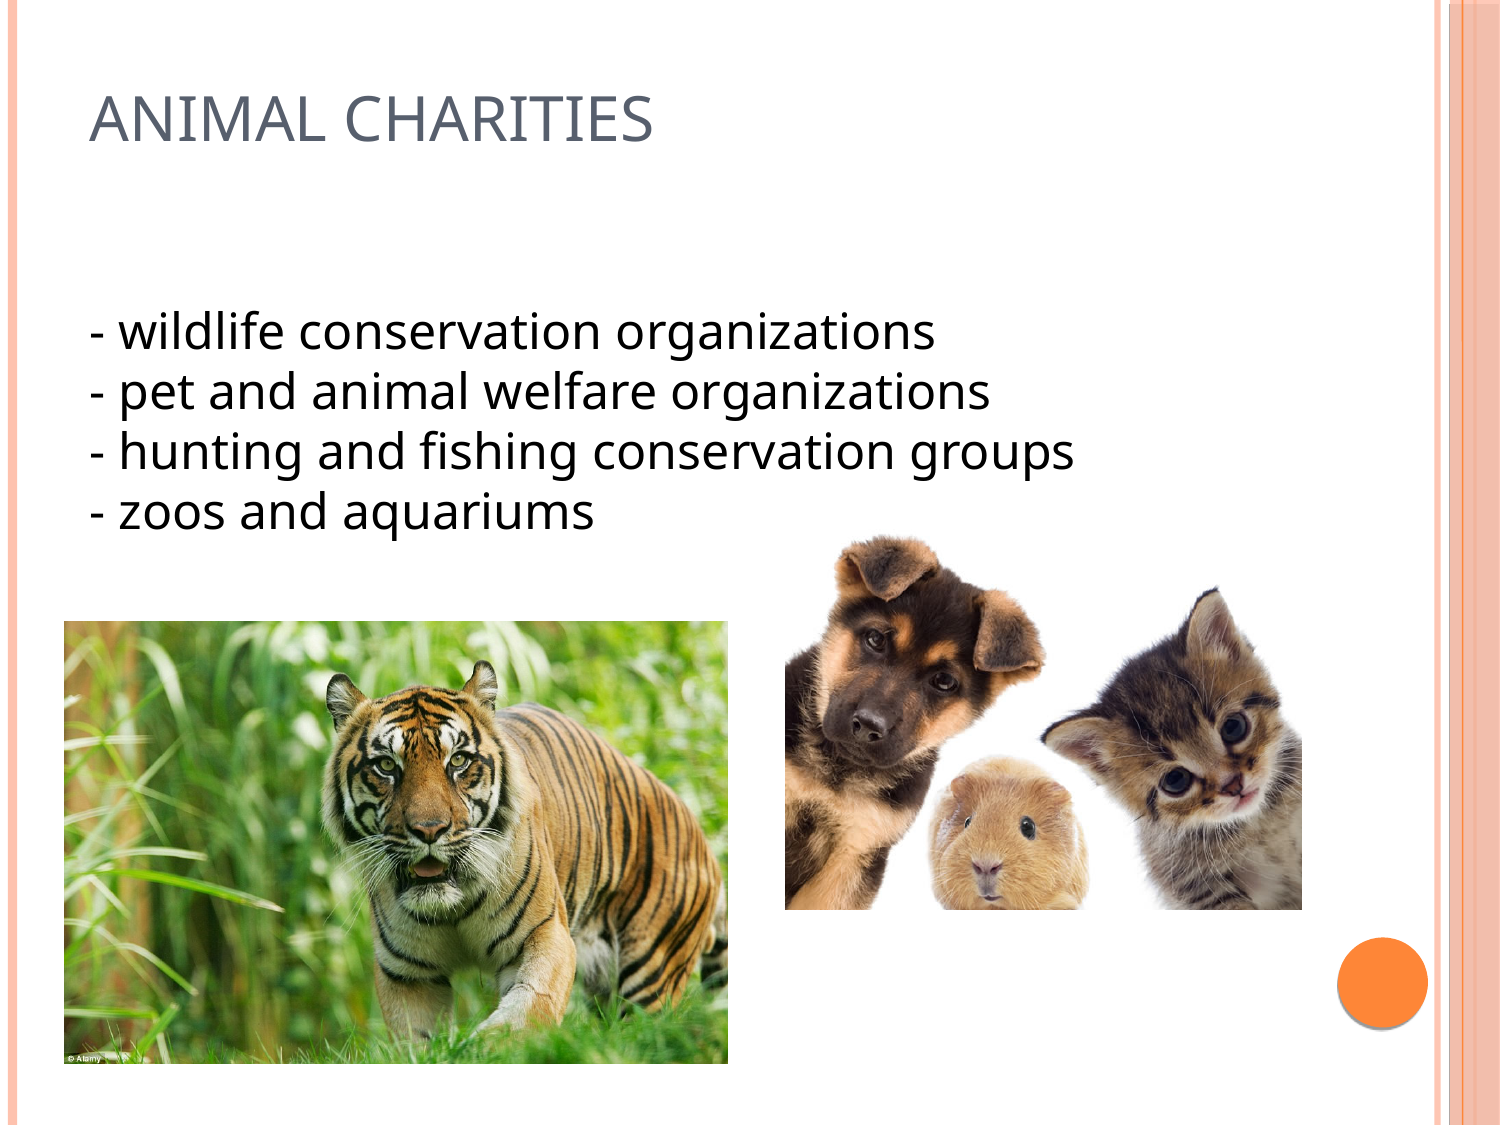

# Animal charities
- wildlife conservation organizations
- pet and animal welfare organizations
- hunting and fishing conservation groups
- zoos and aquariums